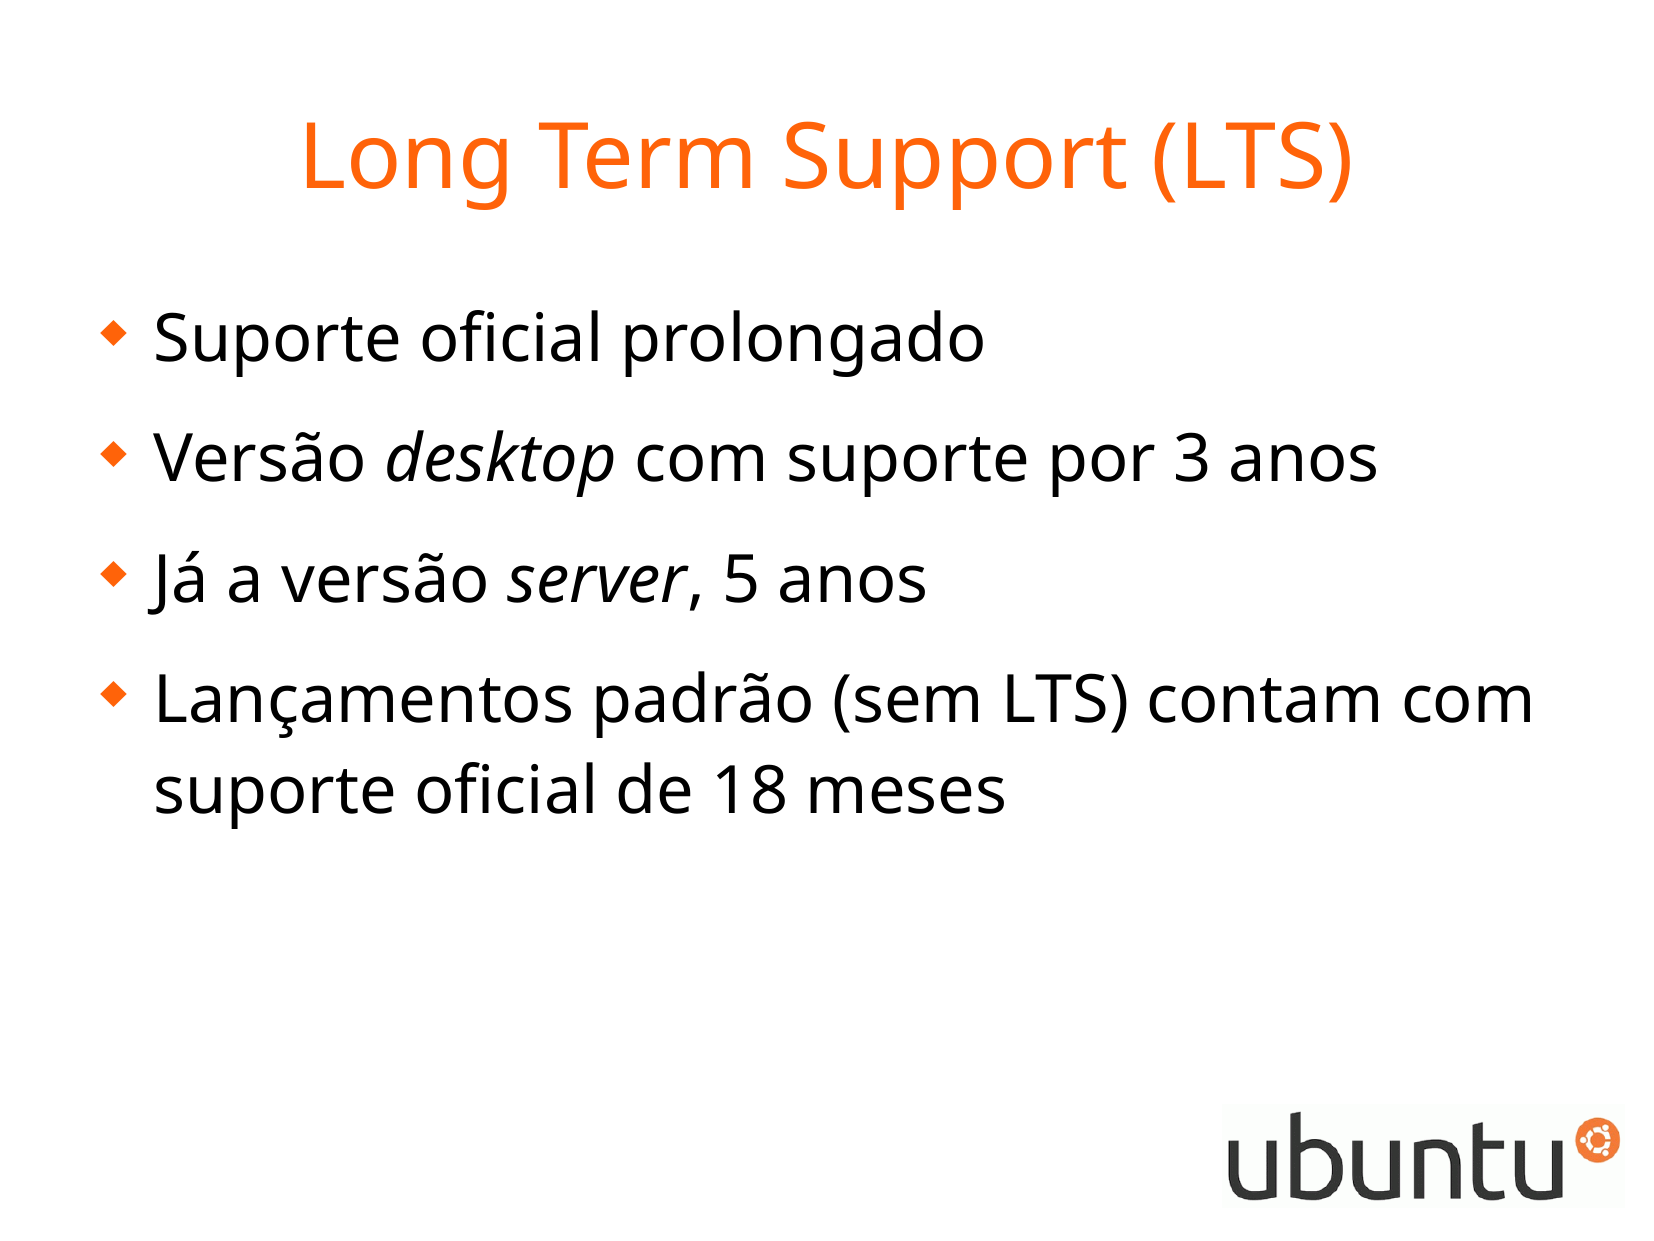

# Long Term Support (LTS)
Suporte oficial prolongado
Versão desktop com suporte por 3 anos
Já a versão server, 5 anos
Lançamentos padrão (sem LTS) contam com suporte oficial de 18 meses